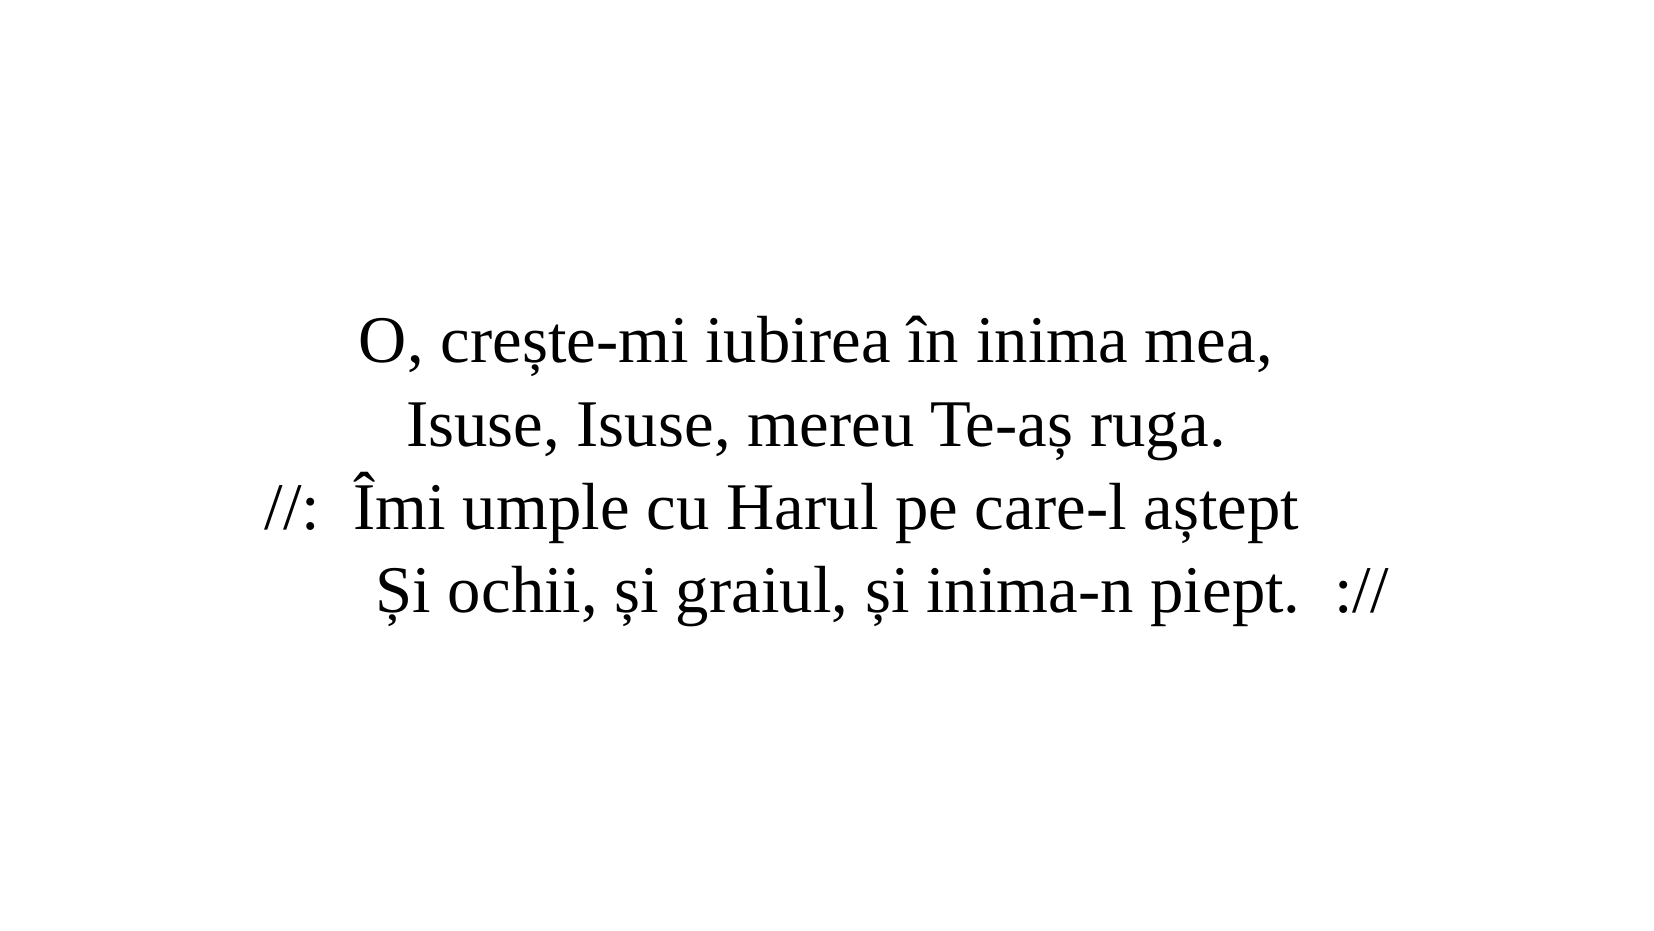

# O, crește-mi iubirea în inima mea,
Isuse, Isuse, mereu Te-aș ruga.
//: Îmi umple cu Harul pe care-l aștept
 Și ochii, și graiul, și inima-n piept. ://